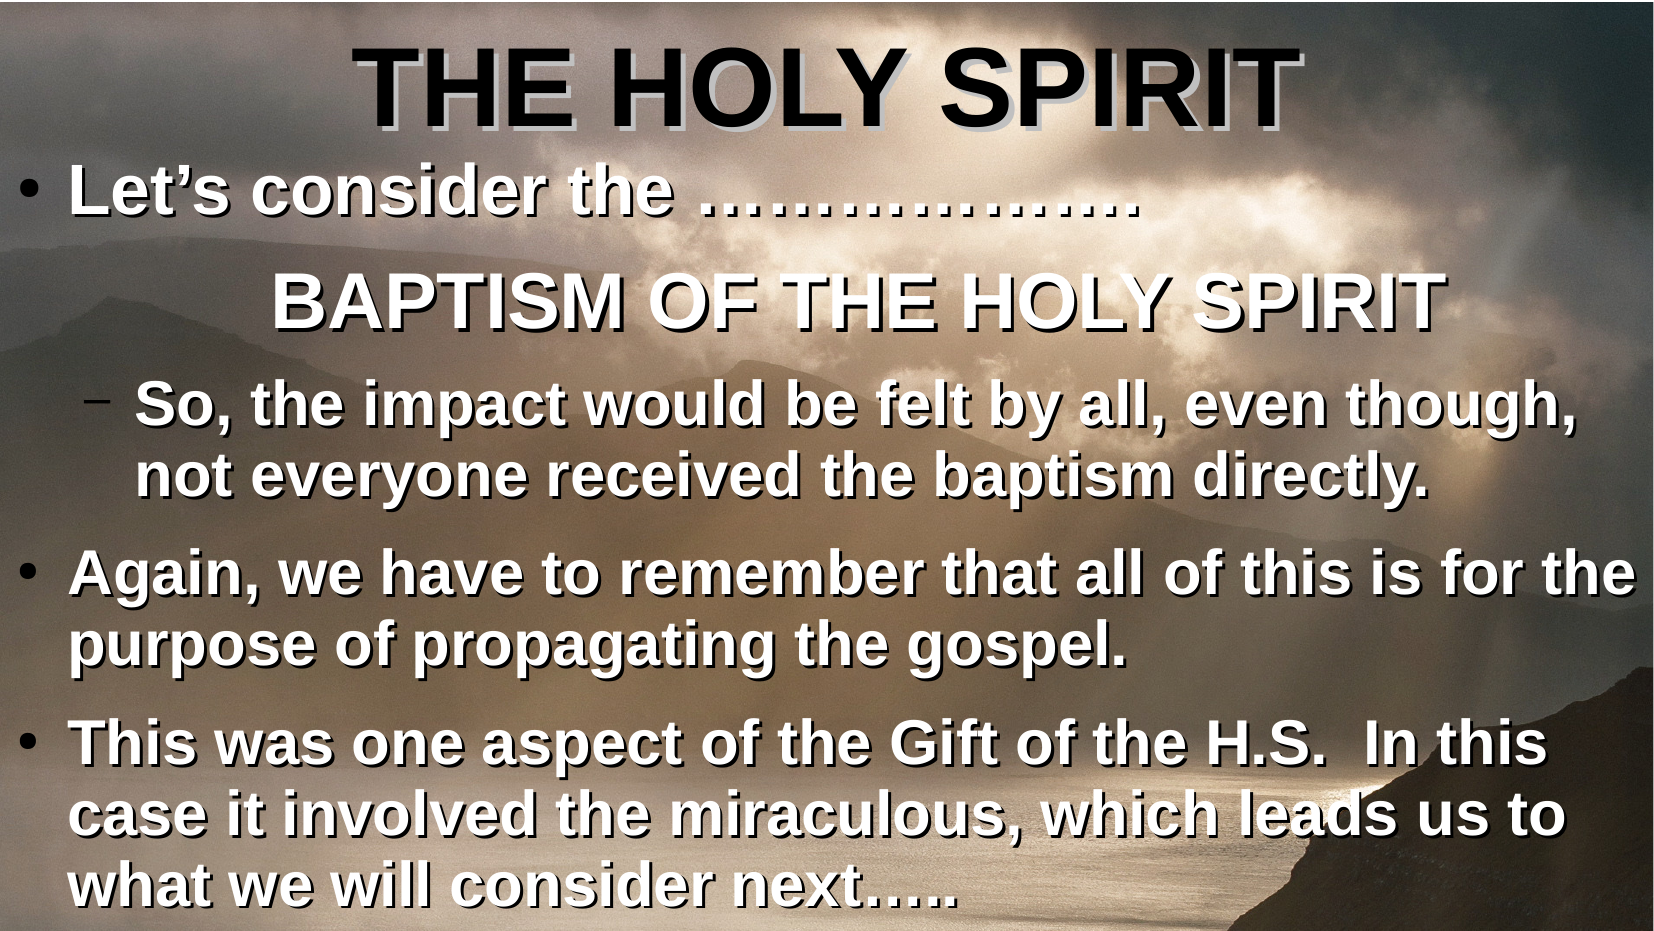

# THE HOLY SPIRIT
Let’s consider the ……………….
BAPTISM OF THE HOLY SPIRIT
So, the impact would be felt by all, even though, not everyone received the baptism directly.
Again, we have to remember that all of this is for the purpose of propagating the gospel.
This was one aspect of the Gift of the H.S. In this case it involved the miraculous, which leads us to what we will consider next…..